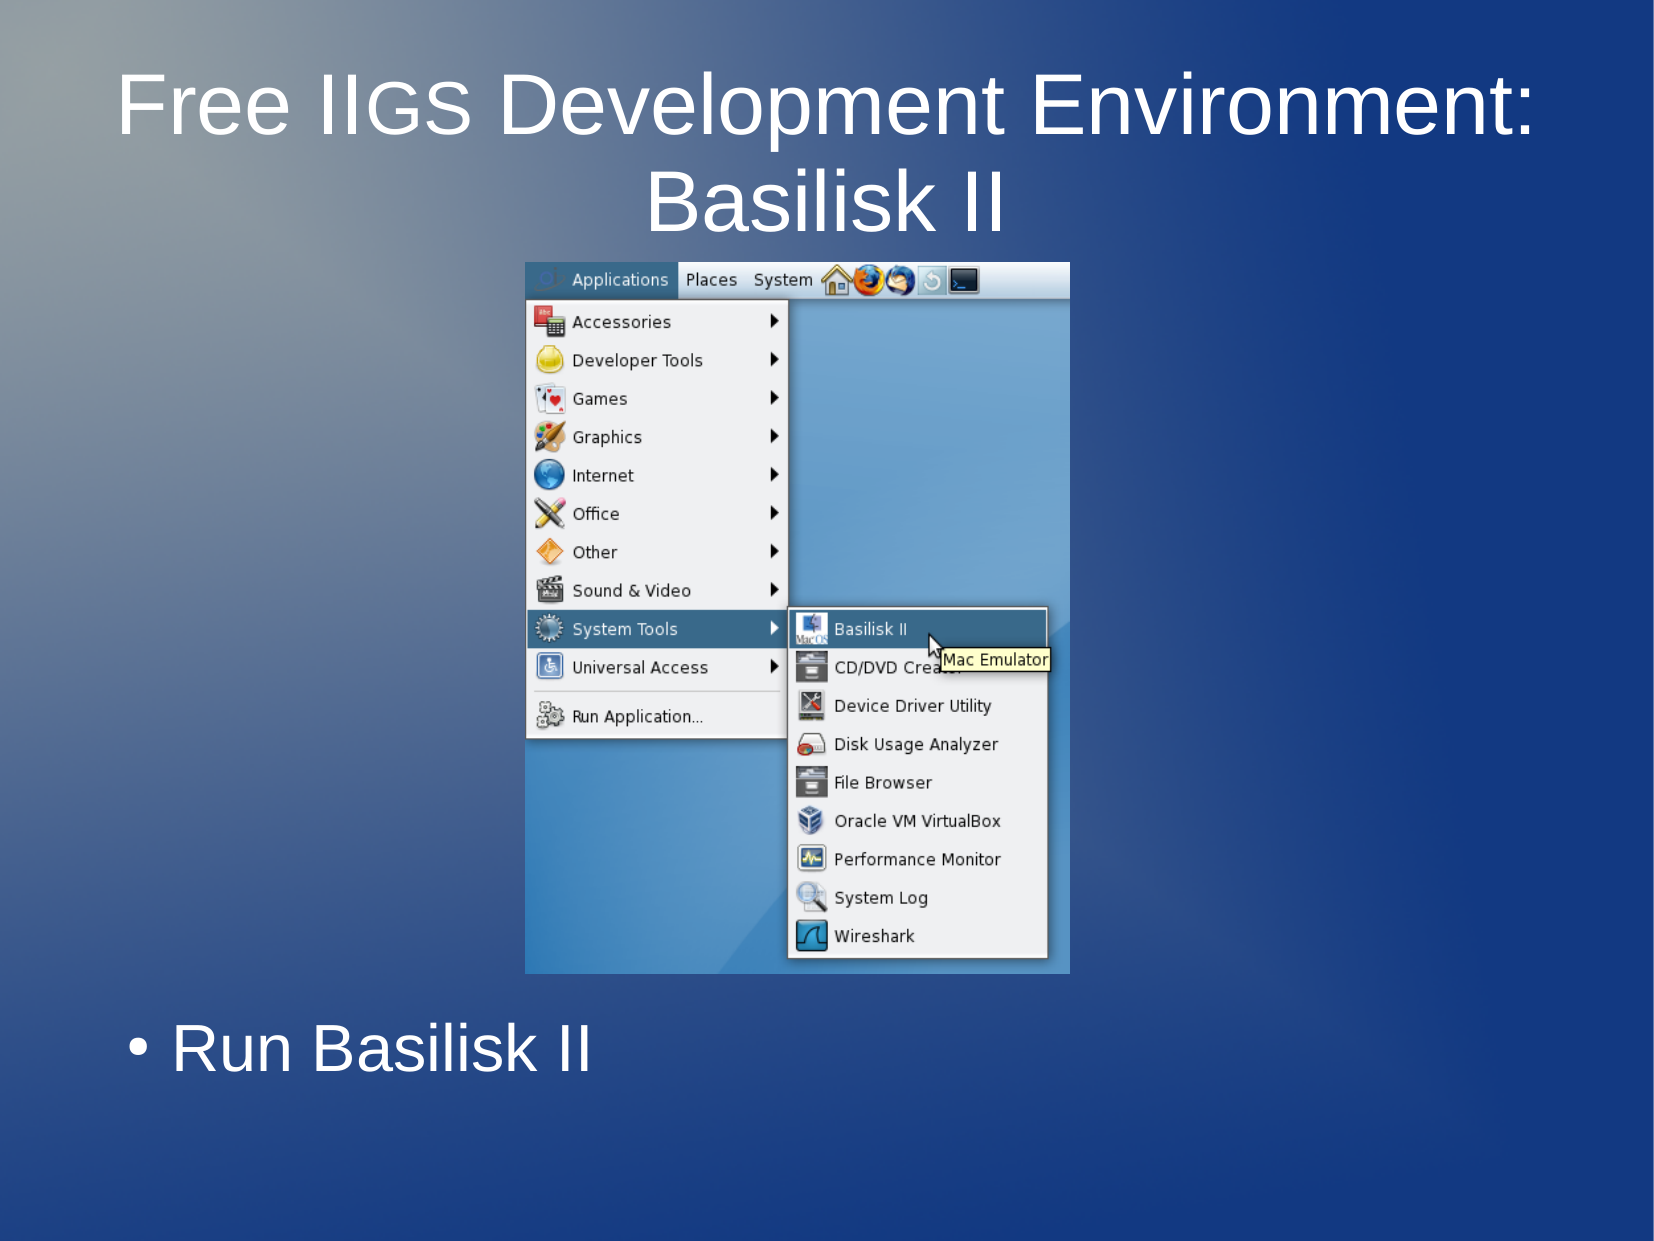

# Free IIGS Development Environment: Basilisk II
Run Basilisk II